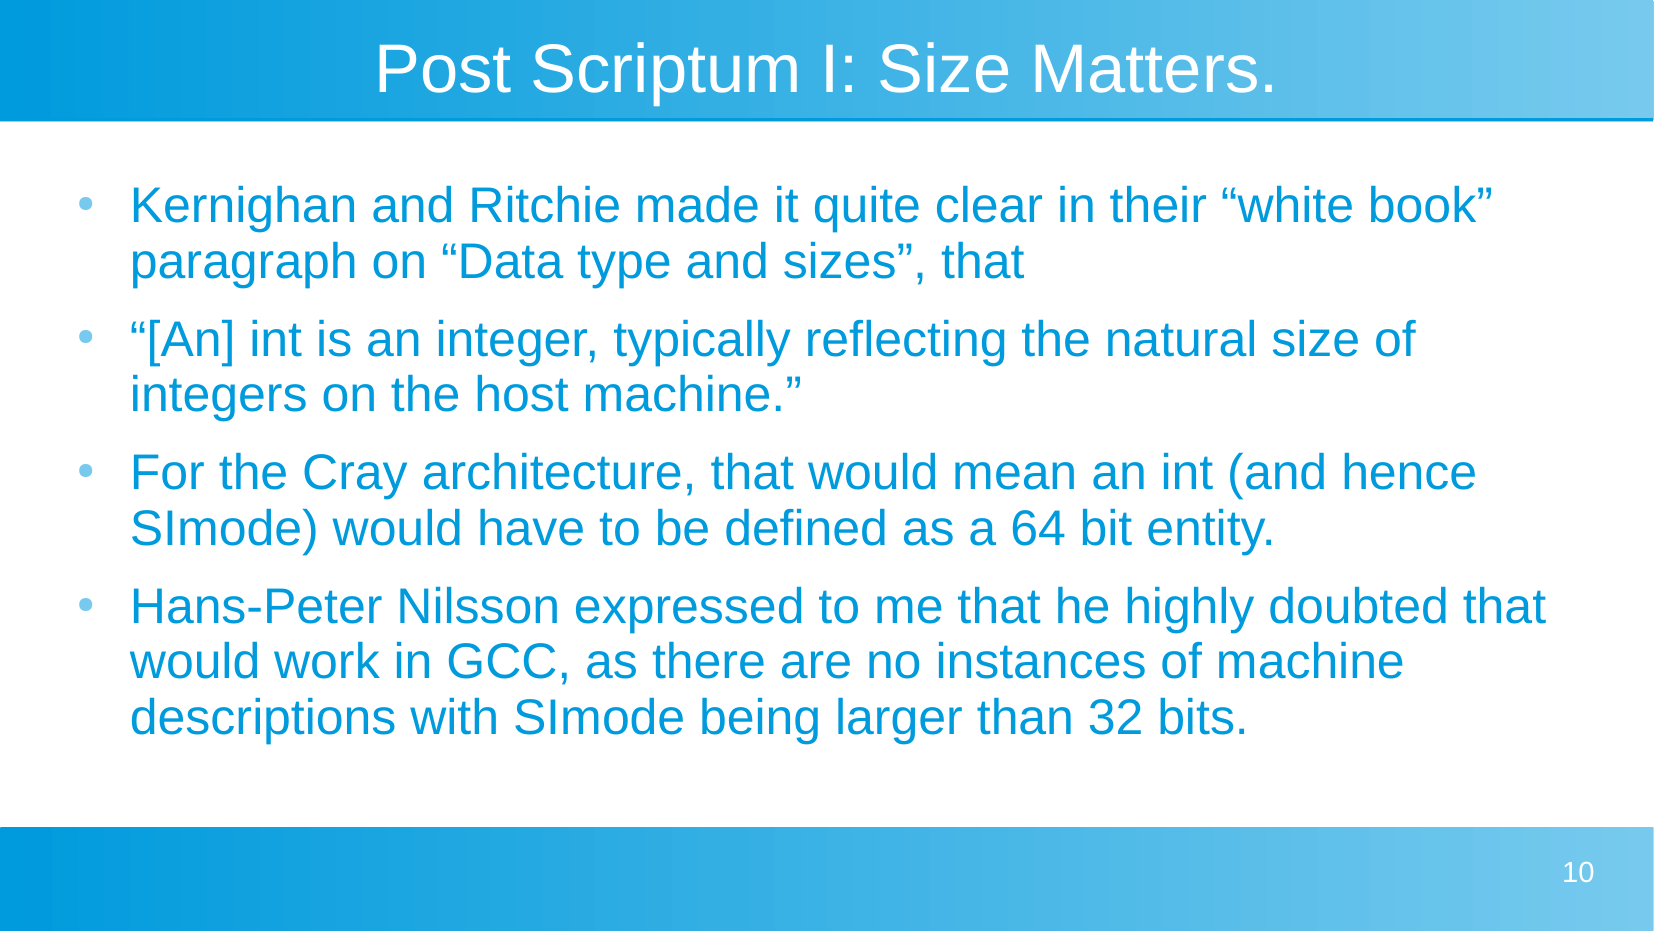

# Post Scriptum I: Size Matters.
Kernighan and Ritchie made it quite clear in their “white book” paragraph on “Data type and sizes”, that
“[An] int is an integer, typically reflecting the natural size of integers on the host machine.”
For the Cray architecture, that would mean an int (and hence SImode) would have to be defined as a 64 bit entity.
Hans-Peter Nilsson expressed to me that he highly doubted that would work in GCC, as there are no instances of machine descriptions with SImode being larger than 32 bits.
10